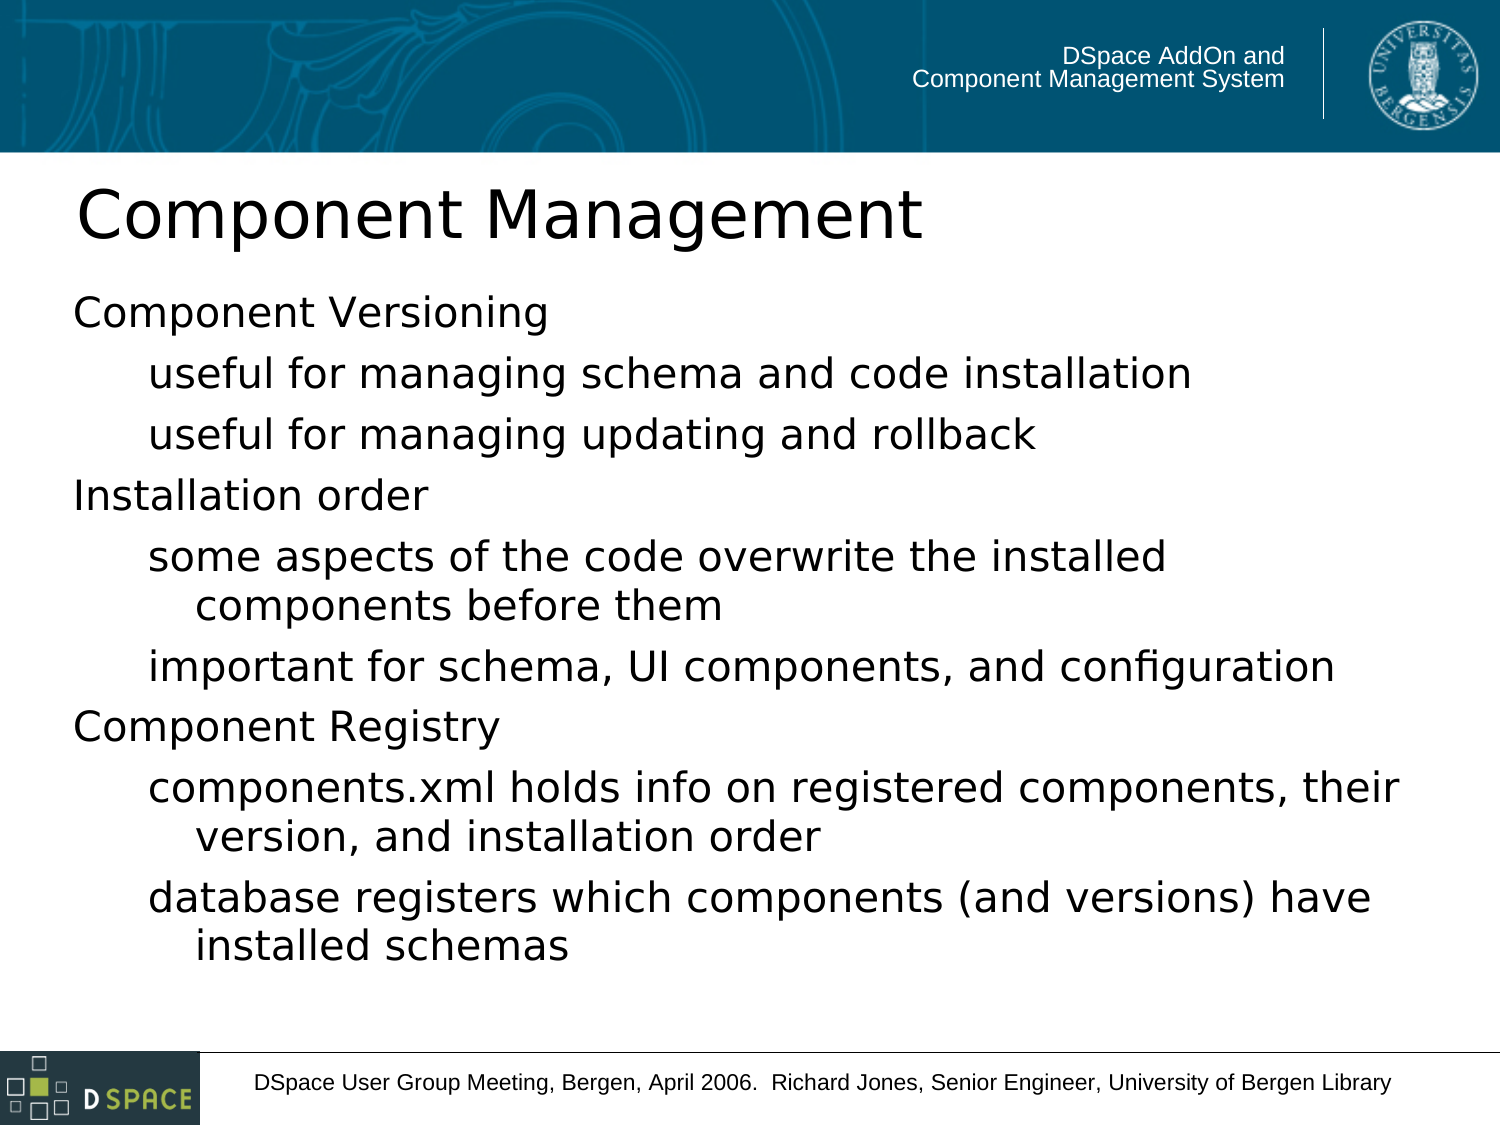

# Component Management
Component Versioning
useful for managing schema and code installation
useful for managing updating and rollback
Installation order
some aspects of the code overwrite the installed components before them
important for schema, UI components, and configuration
Component Registry
components.xml holds info on registered components, their version, and installation order
database registers which components (and versions) have installed schemas